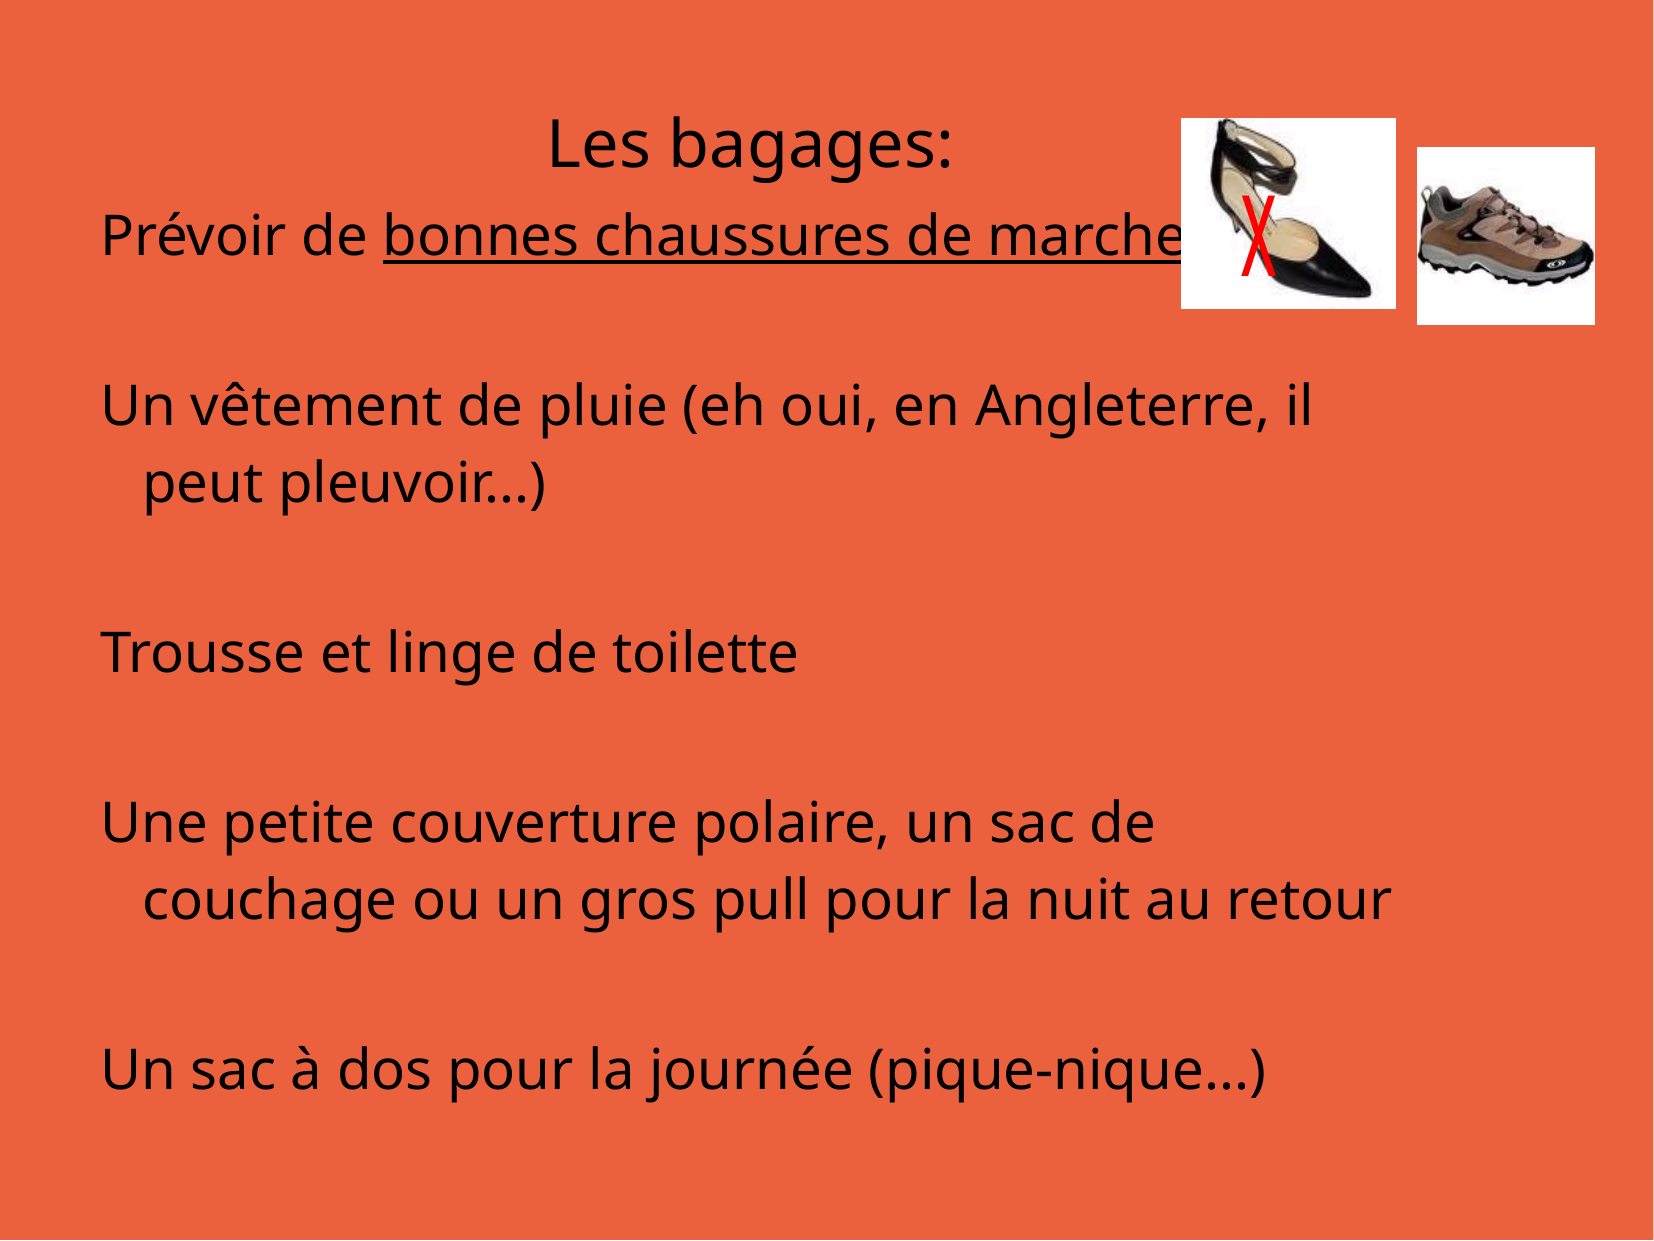

Les bagages:
Prévoir de bonnes chaussures de marche
Un vêtement de pluie (eh oui, en Angleterre, il peut pleuvoir...)
Trousse et linge de toilette
Une petite couverture polaire, un sac de couchage ou un gros pull pour la nuit au retour
Un sac à dos pour la journée (pique-nique...)